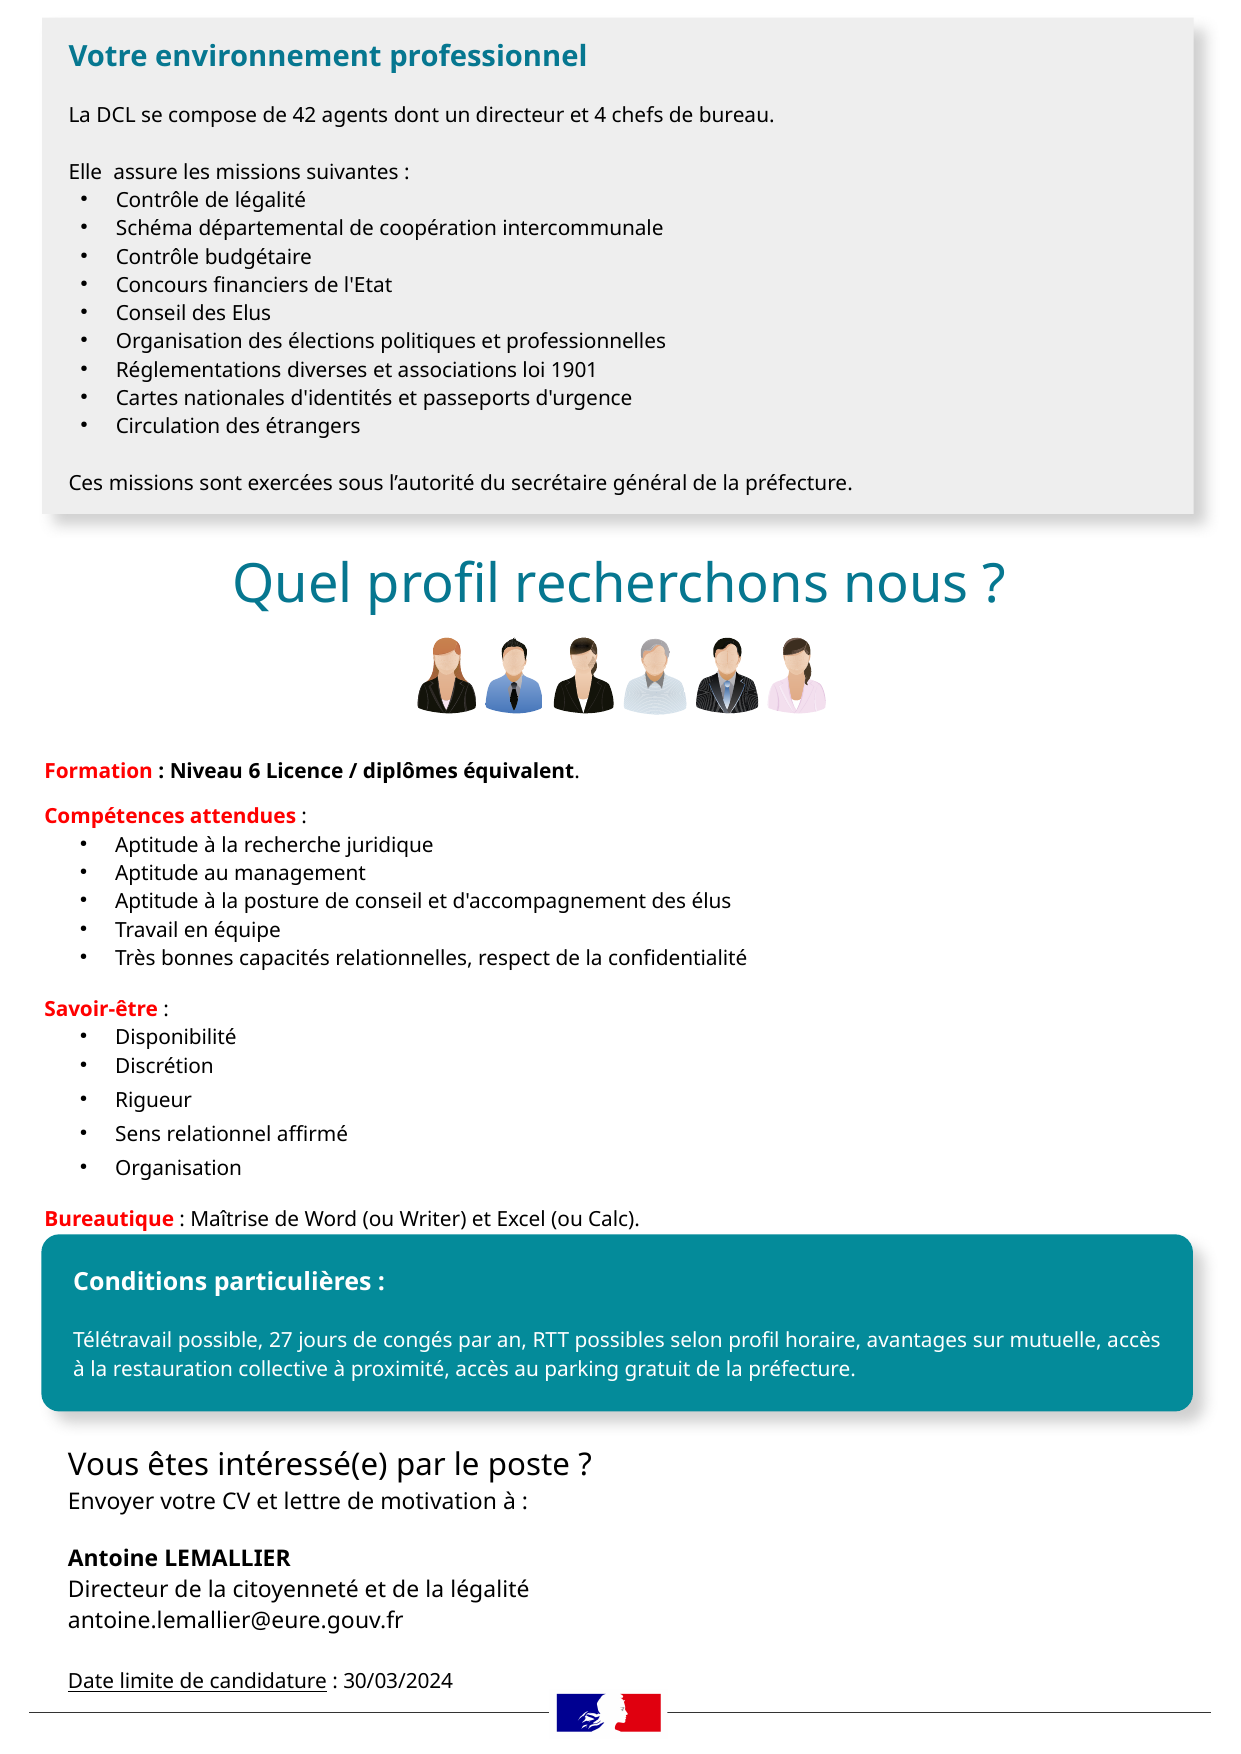

Votre environnement professionnel
La DCL se compose de 42 agents dont un directeur et 4 chefs de bureau.
Elle assure les missions suivantes :
Contrôle de légalité
Schéma départemental de coopération intercommunale
Contrôle budgétaire
Concours financiers de l'Etat
Conseil des Elus
Organisation des élections politiques et professionnelles
Réglementations diverses et associations loi 1901
Cartes nationales d'identités et passeports d'urgence
Circulation des étrangers
Ces missions sont exercées sous l’autorité du secrétaire général de la préfecture.
Quel profil recherchons nous ?
Formation : Niveau 6 Licence / diplômes équivalent.
Compétences attendues :
Aptitude à la recherche juridique
Aptitude au management
Aptitude à la posture de conseil et d'accompagnement des élus
Travail en équipe
Très bonnes capacités relationnelles, respect de la confidentialité
Savoir-être :
Disponibilité
Discrétion
Rigueur
Sens relationnel affirmé
Organisation
Bureautique : Maîtrise de Word (ou Writer) et Excel (ou Calc).
Conditions particulières :
Télétravail possible, 27 jours de congés par an, RTT possibles selon profil horaire, avantages sur mutuelle, accès à la restauration collective à proximité, accès au parking gratuit de la préfecture.
Vous êtes intéressé(e) par le poste ?
Envoyer votre CV et lettre de motivation à :
Antoine LEMALLIER
Directeur de la citoyenneté et de la légalité
antoine.lemallier@eure.gouv.fr
Date limite de candidature : 30/03/2024